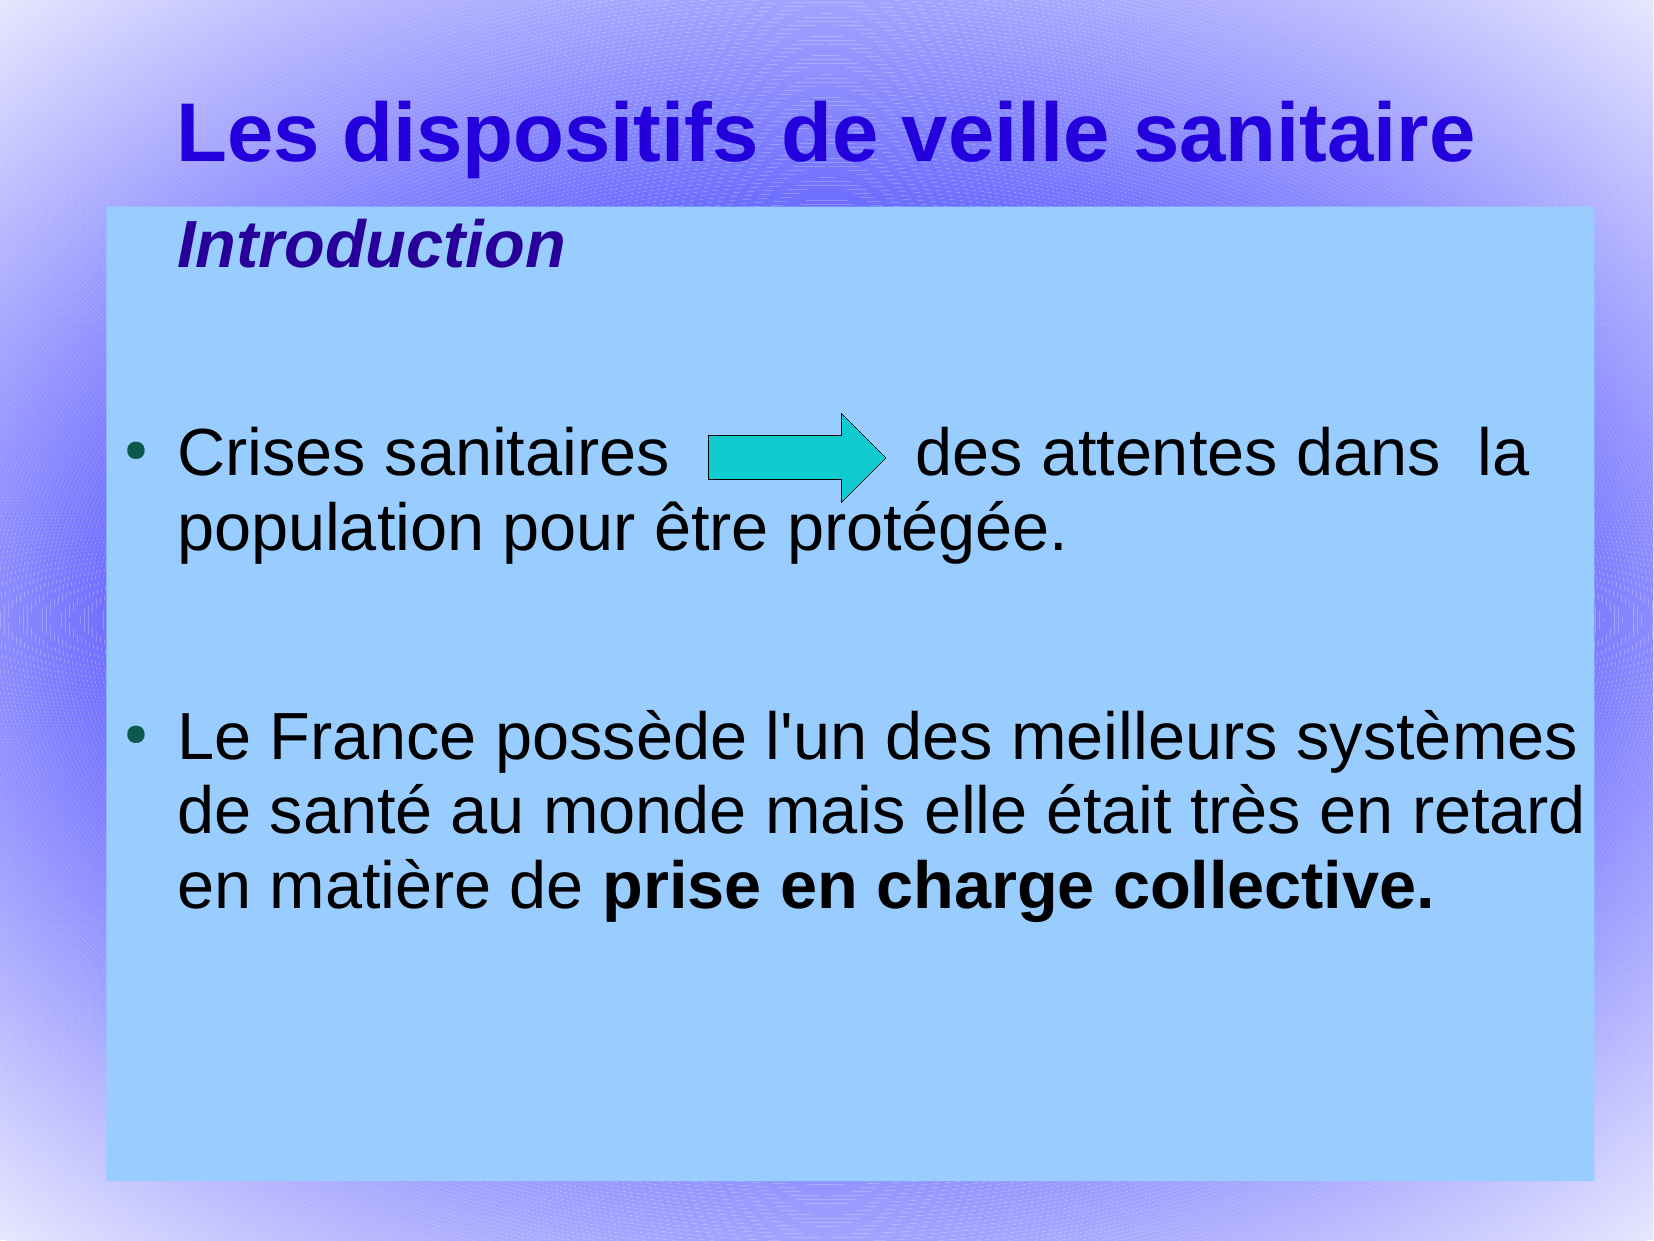

# Les dispositifs de veille sanitaire
Introduction
Crises sanitaires 			des attentes dans la population pour être protégée.
Le France possède l'un des meilleurs systèmes de santé au monde mais elle était très en retard en matière de prise en charge collective.